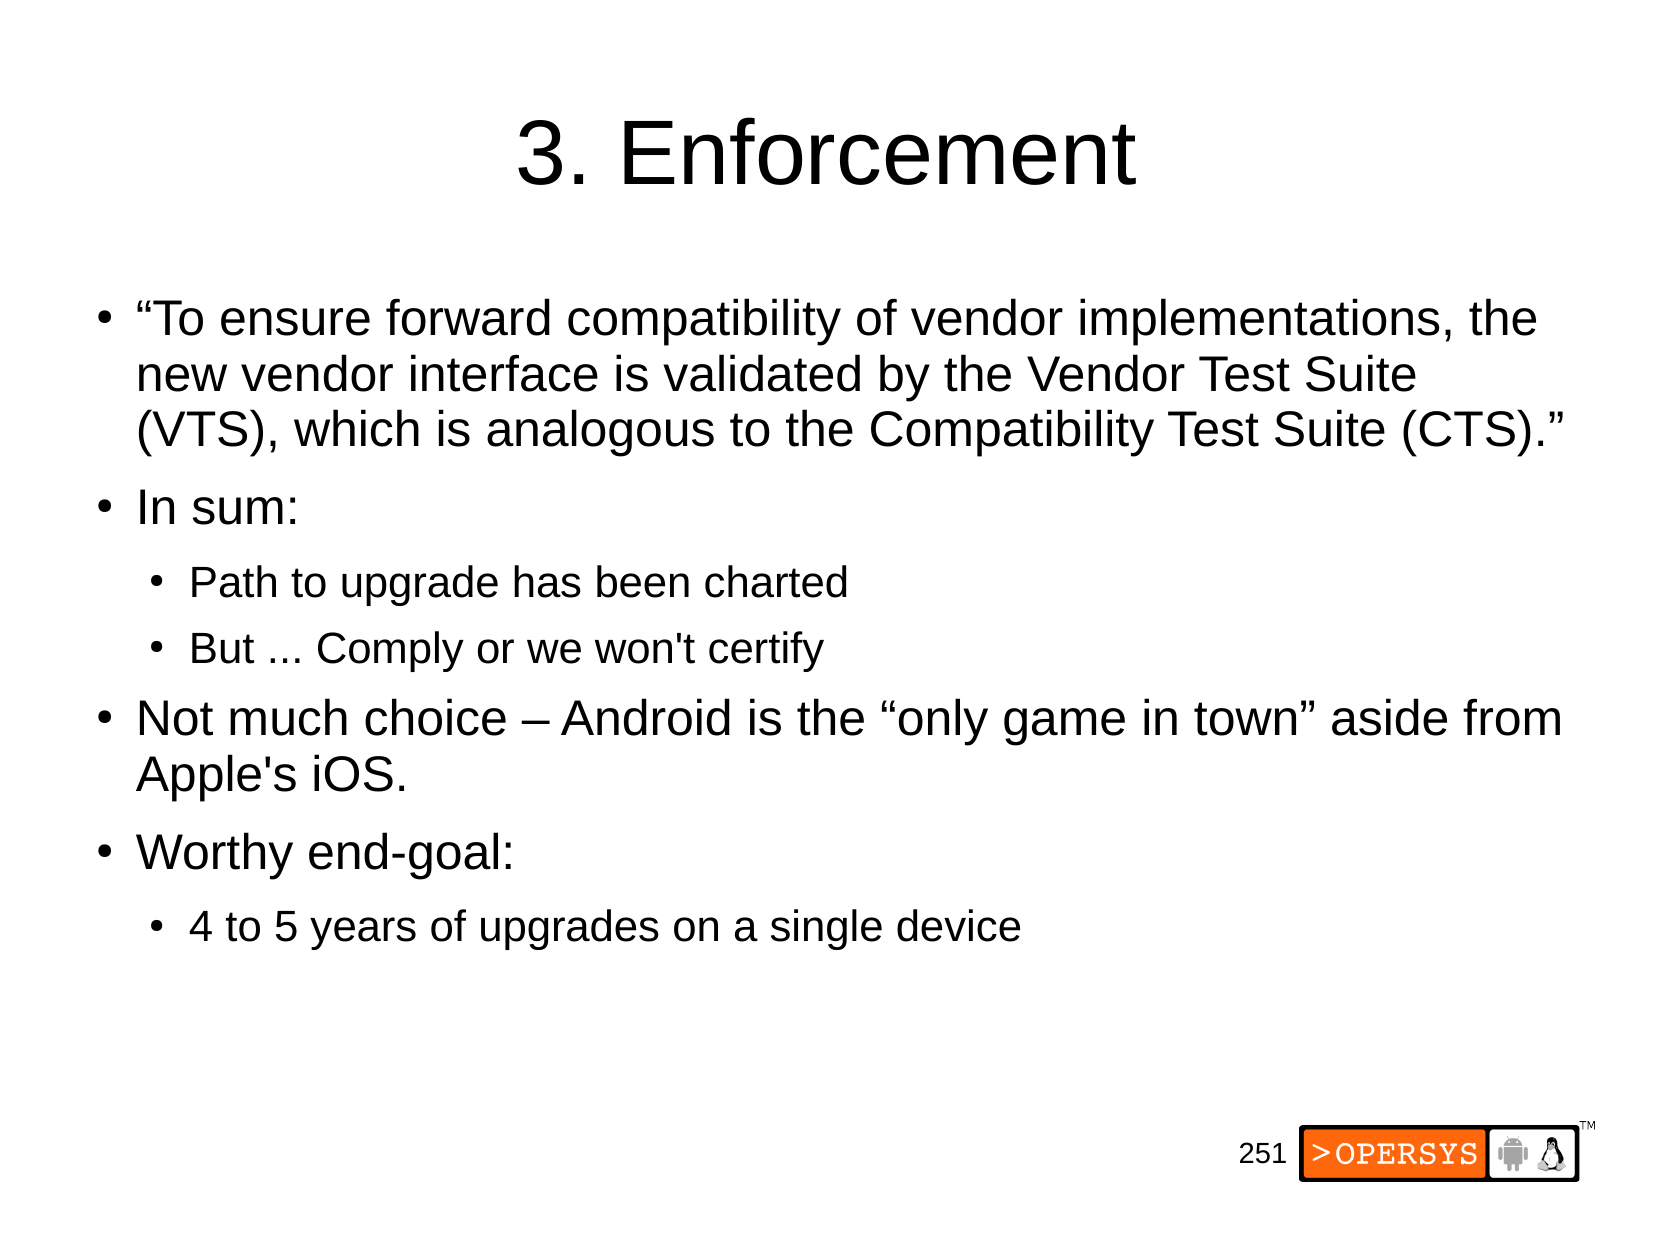

# 3. Enforcement
“To ensure forward compatibility of vendor implementations, the new vendor interface is validated by the Vendor Test Suite (VTS), which is analogous to the Compatibility Test Suite (CTS).”
In sum:
Path to upgrade has been charted
But ... Comply or we won't certify
Not much choice – Android is the “only game in town” aside from Apple's iOS.
Worthy end-goal:
4 to 5 years of upgrades on a single device